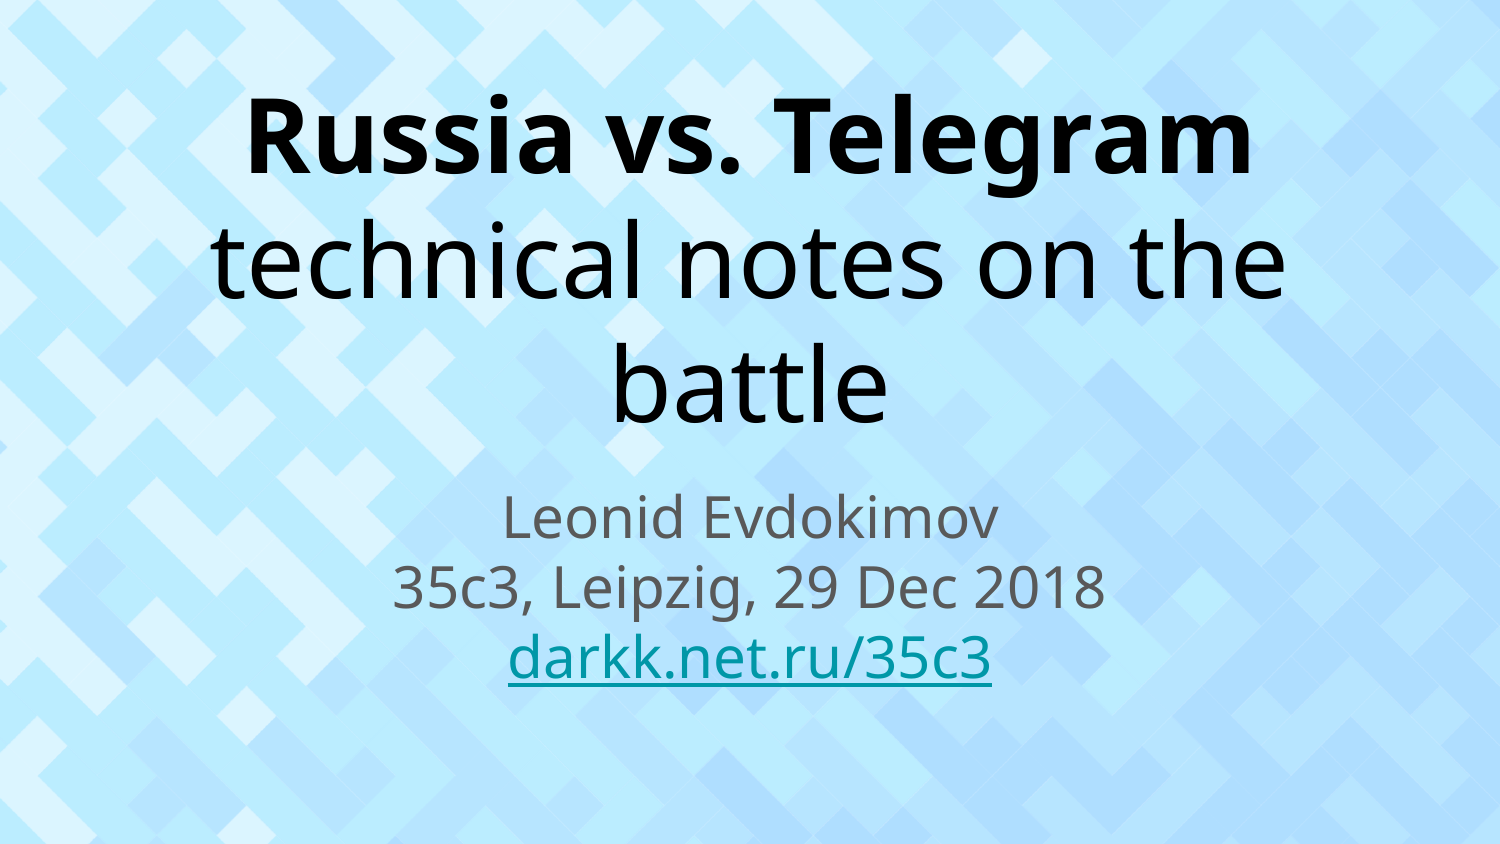

# Russia vs. Telegram technical notes on the battle
Leonid Evdokimov
35c3, Leipzig, 29 Dec 2018
darkk.net.ru/35c3